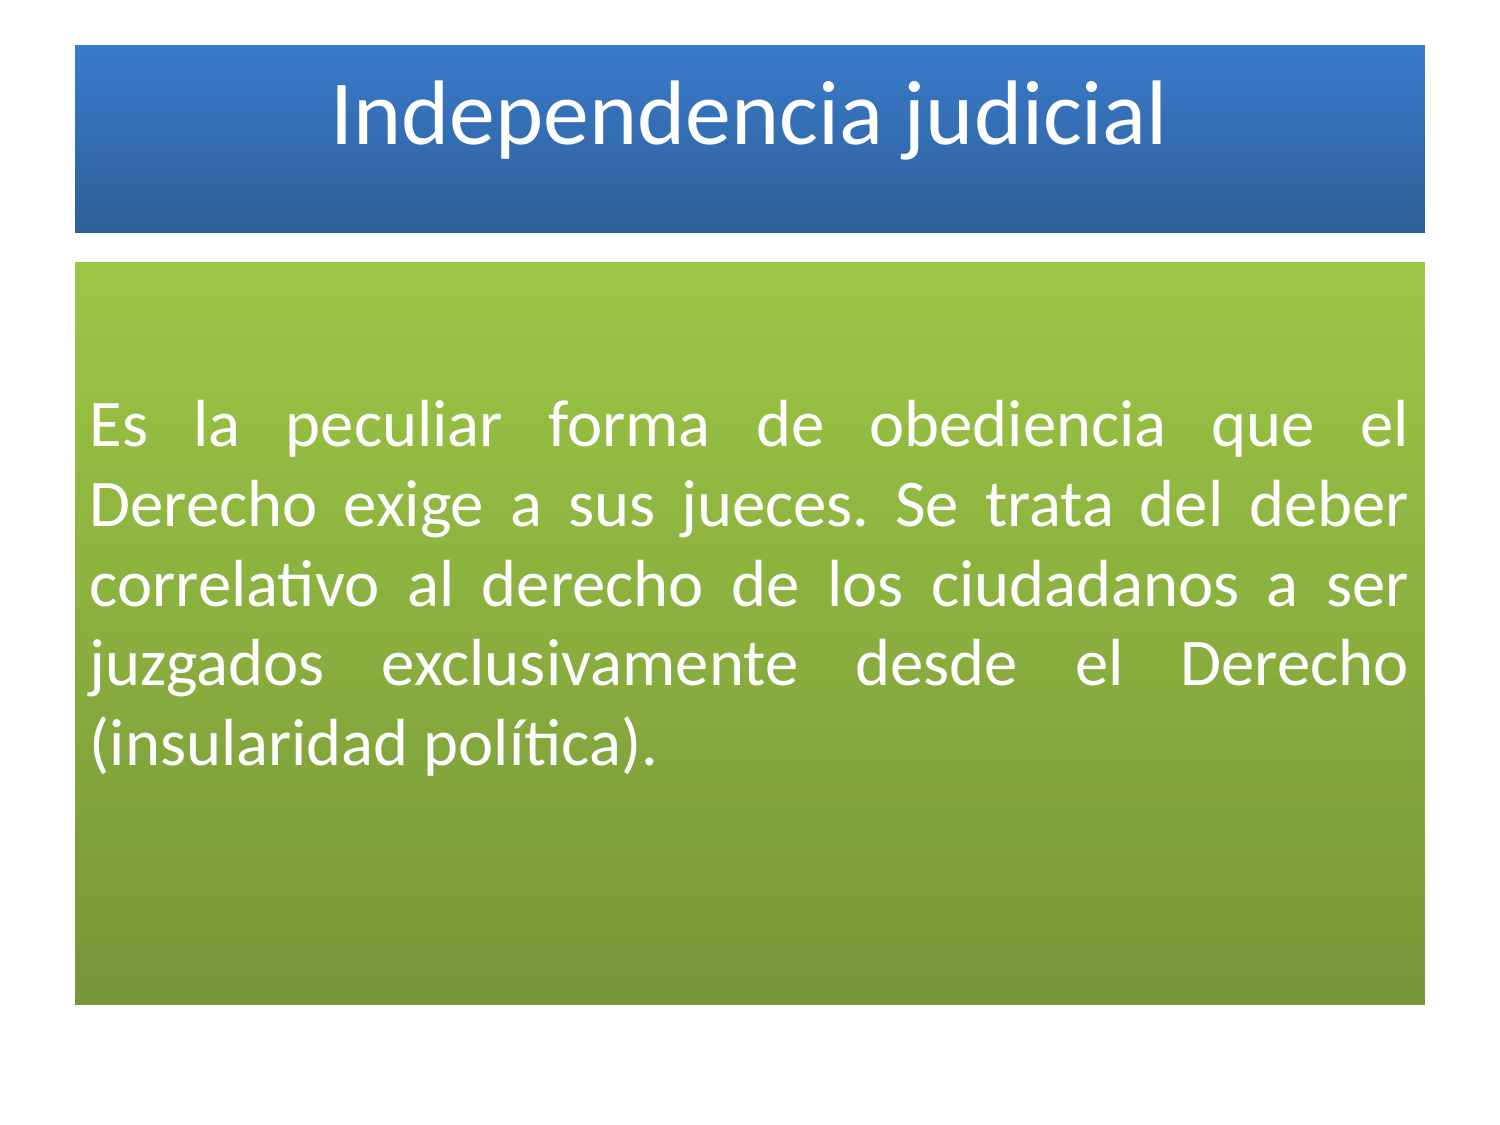

# Independencia judicial
Es la peculiar forma de obediencia que el Derecho exige a sus jueces. Se trata del deber correlativo al derecho de los ciudadanos a ser juzgados exclusivamente desde el Derecho (insularidad política).